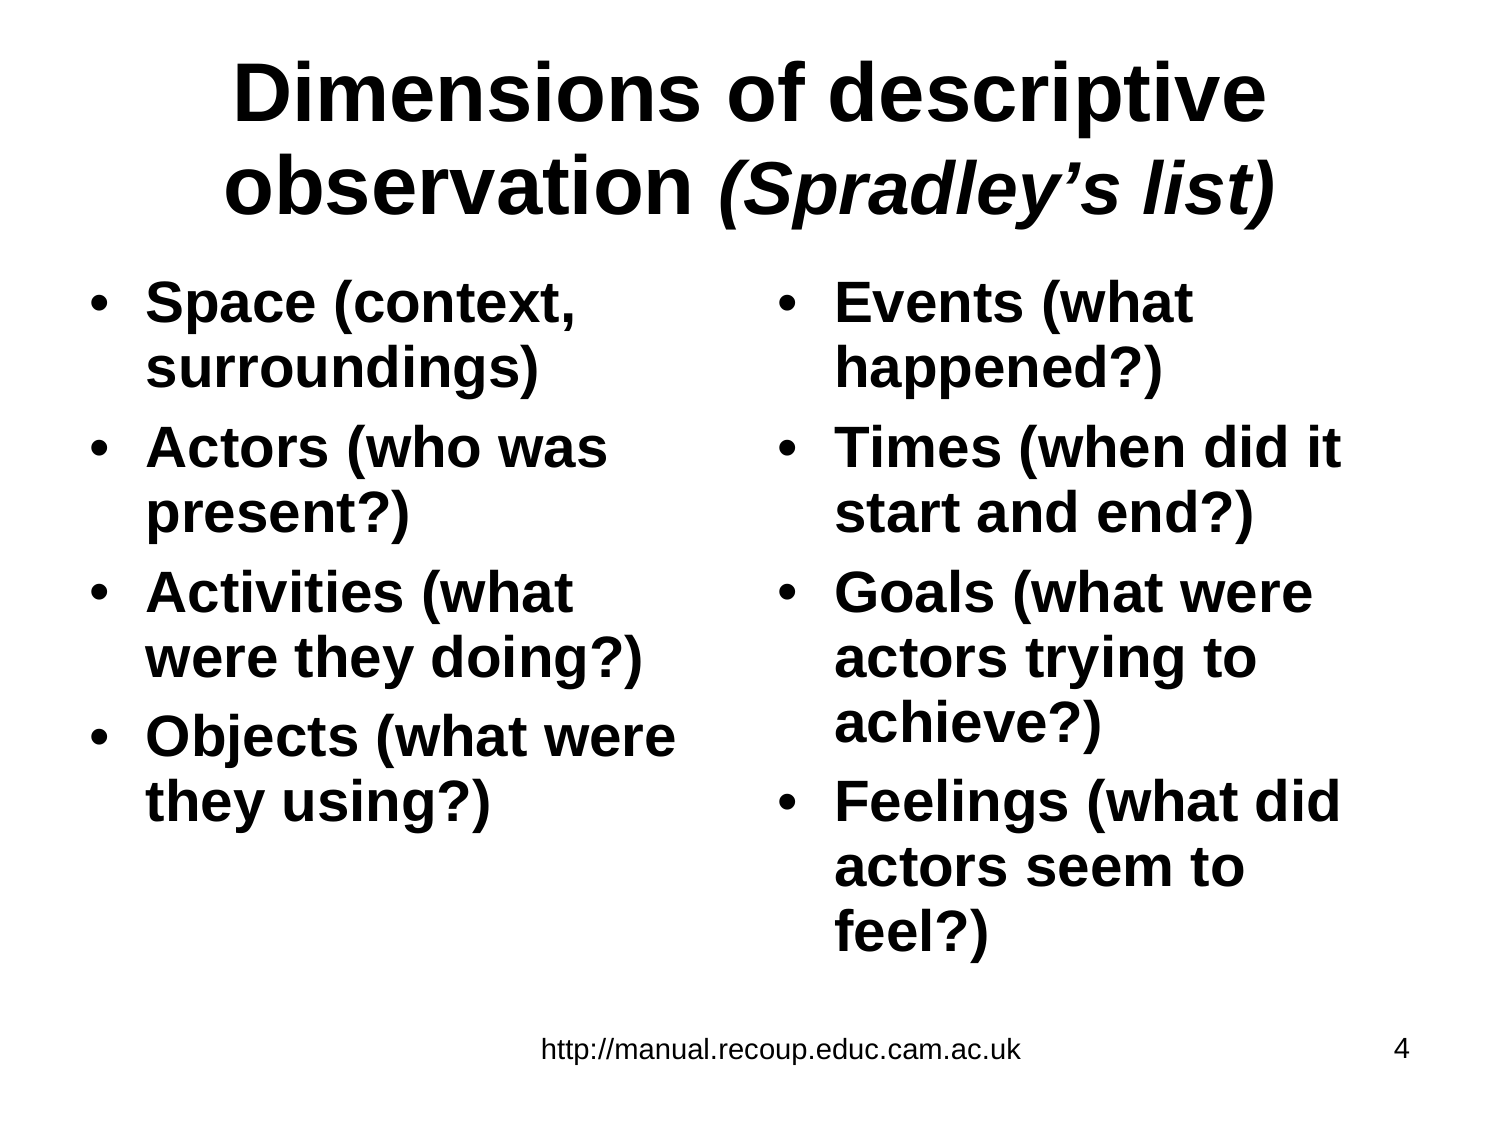

# Dimensions of descriptive observation (Spradley’s list)
Space (context, surroundings)
Actors (who was present?)
Activities (what were they doing?)
Objects (what were they using?)
Events (what happened?)
Times (when did it start and end?)
Goals (what were actors trying to achieve?)
Feelings (what did actors seem to feel?)
4
http://manual.recoup.educ.cam.ac.uk